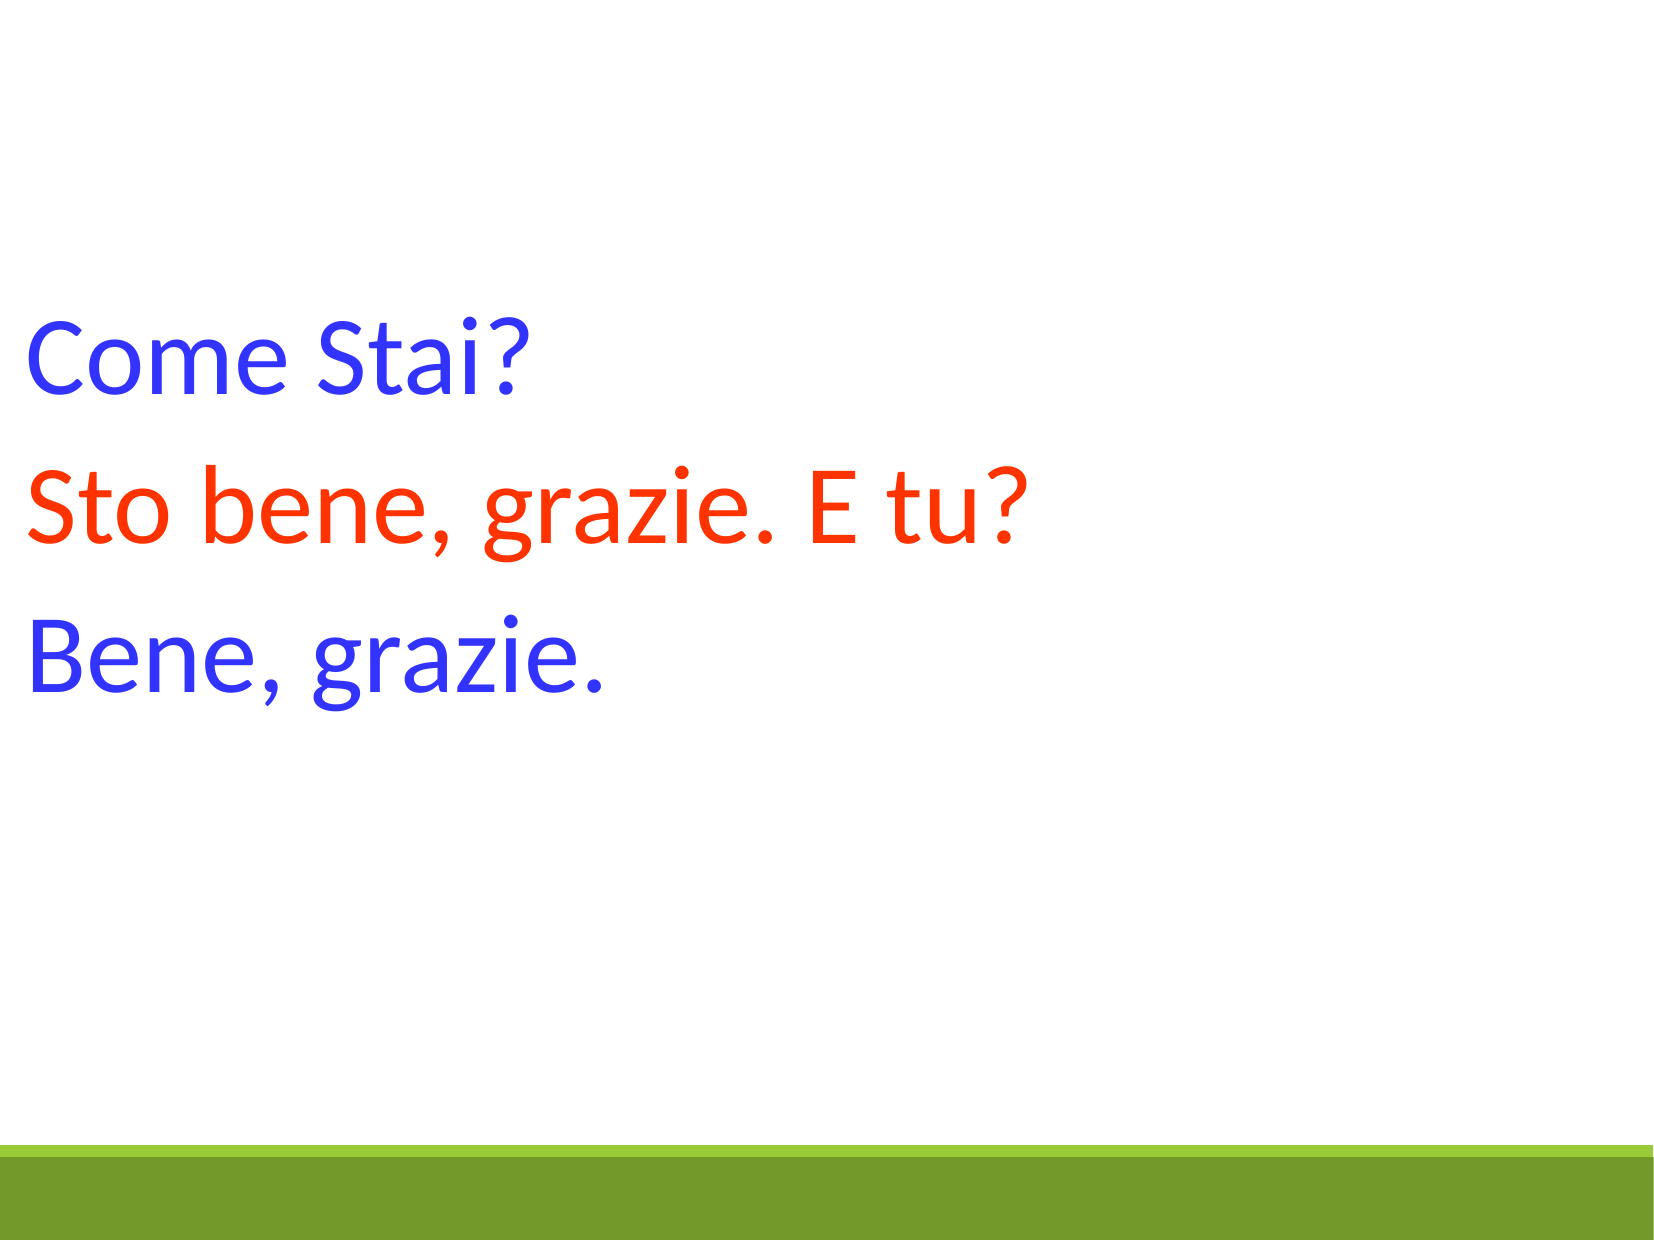

# Come Stai?
Sto bene, grazie. E tu?
Bene, grazie.